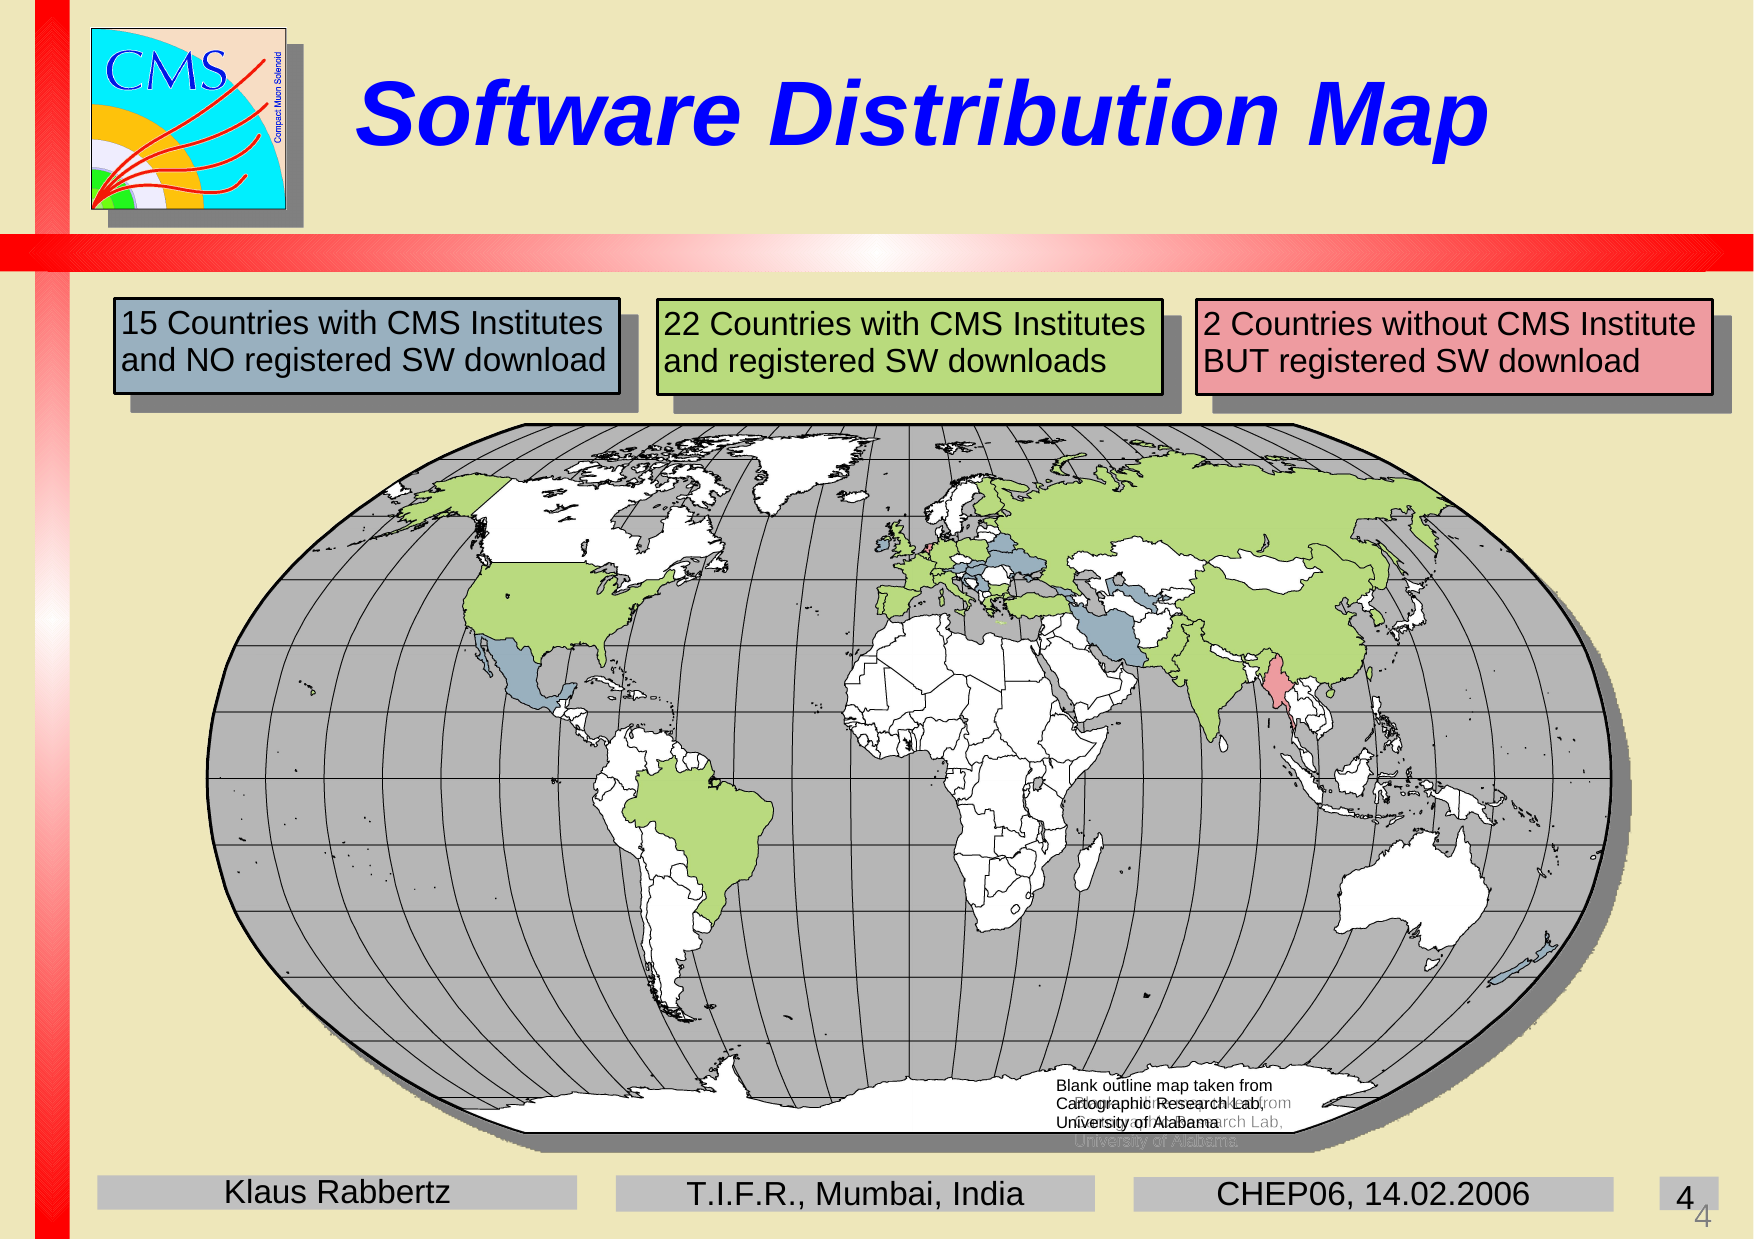

# Software Distribution Map
15 Countries with CMS Institutes
and NO registered SW download
2 Countries without CMS Institute
BUT registered SW download
22 Countries with CMS Institutes
and registered SW downloads
Blank outline map taken from
Cartographic Research Lab,
University of Alabama